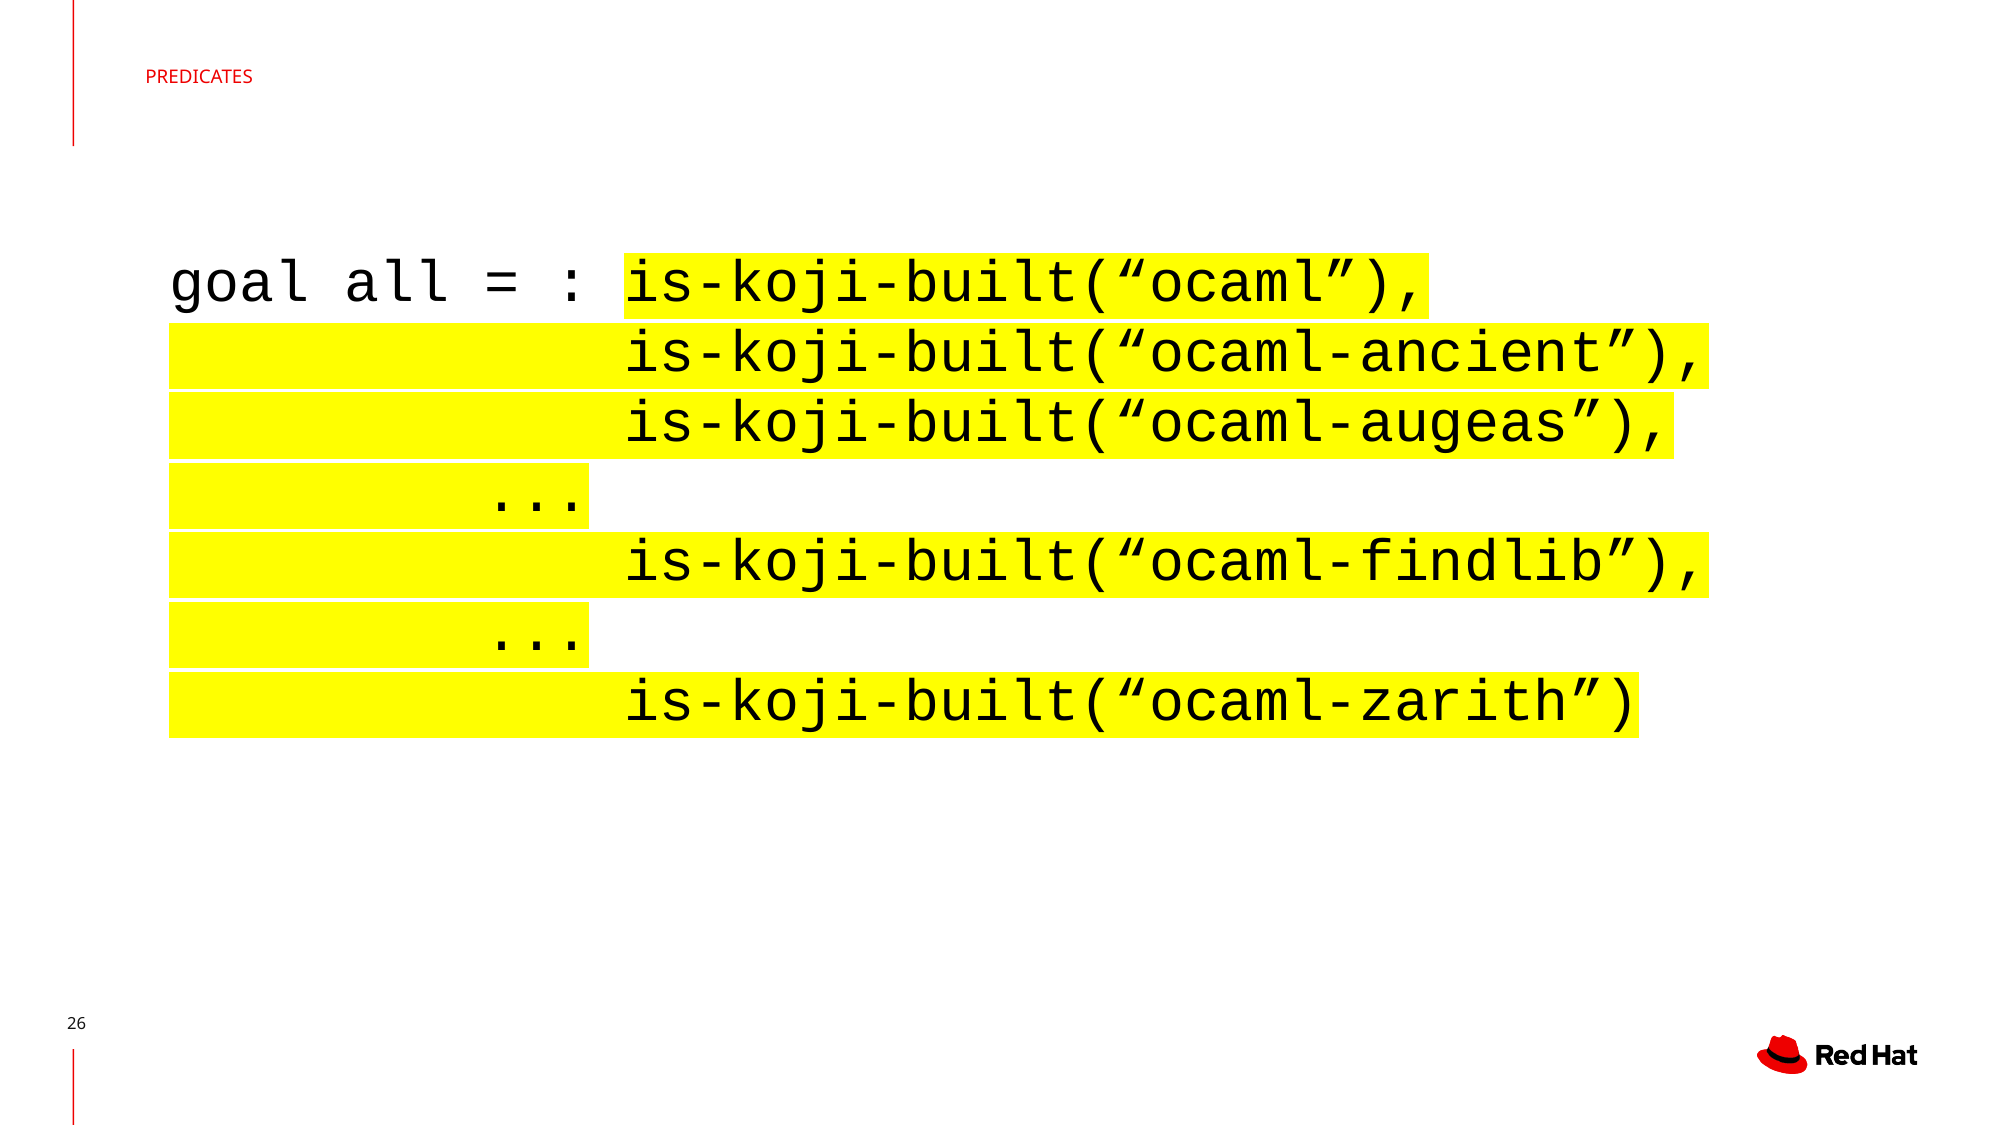

PREDICATES
goal all = : is-koji-built(“ocaml”),
 is-koji-built(“ocaml-ancient”),
 is-koji-built(“ocaml-augeas”),
 ...
 is-koji-built(“ocaml-findlib”),
 ...
 is-koji-built(“ocaml-zarith”)
26